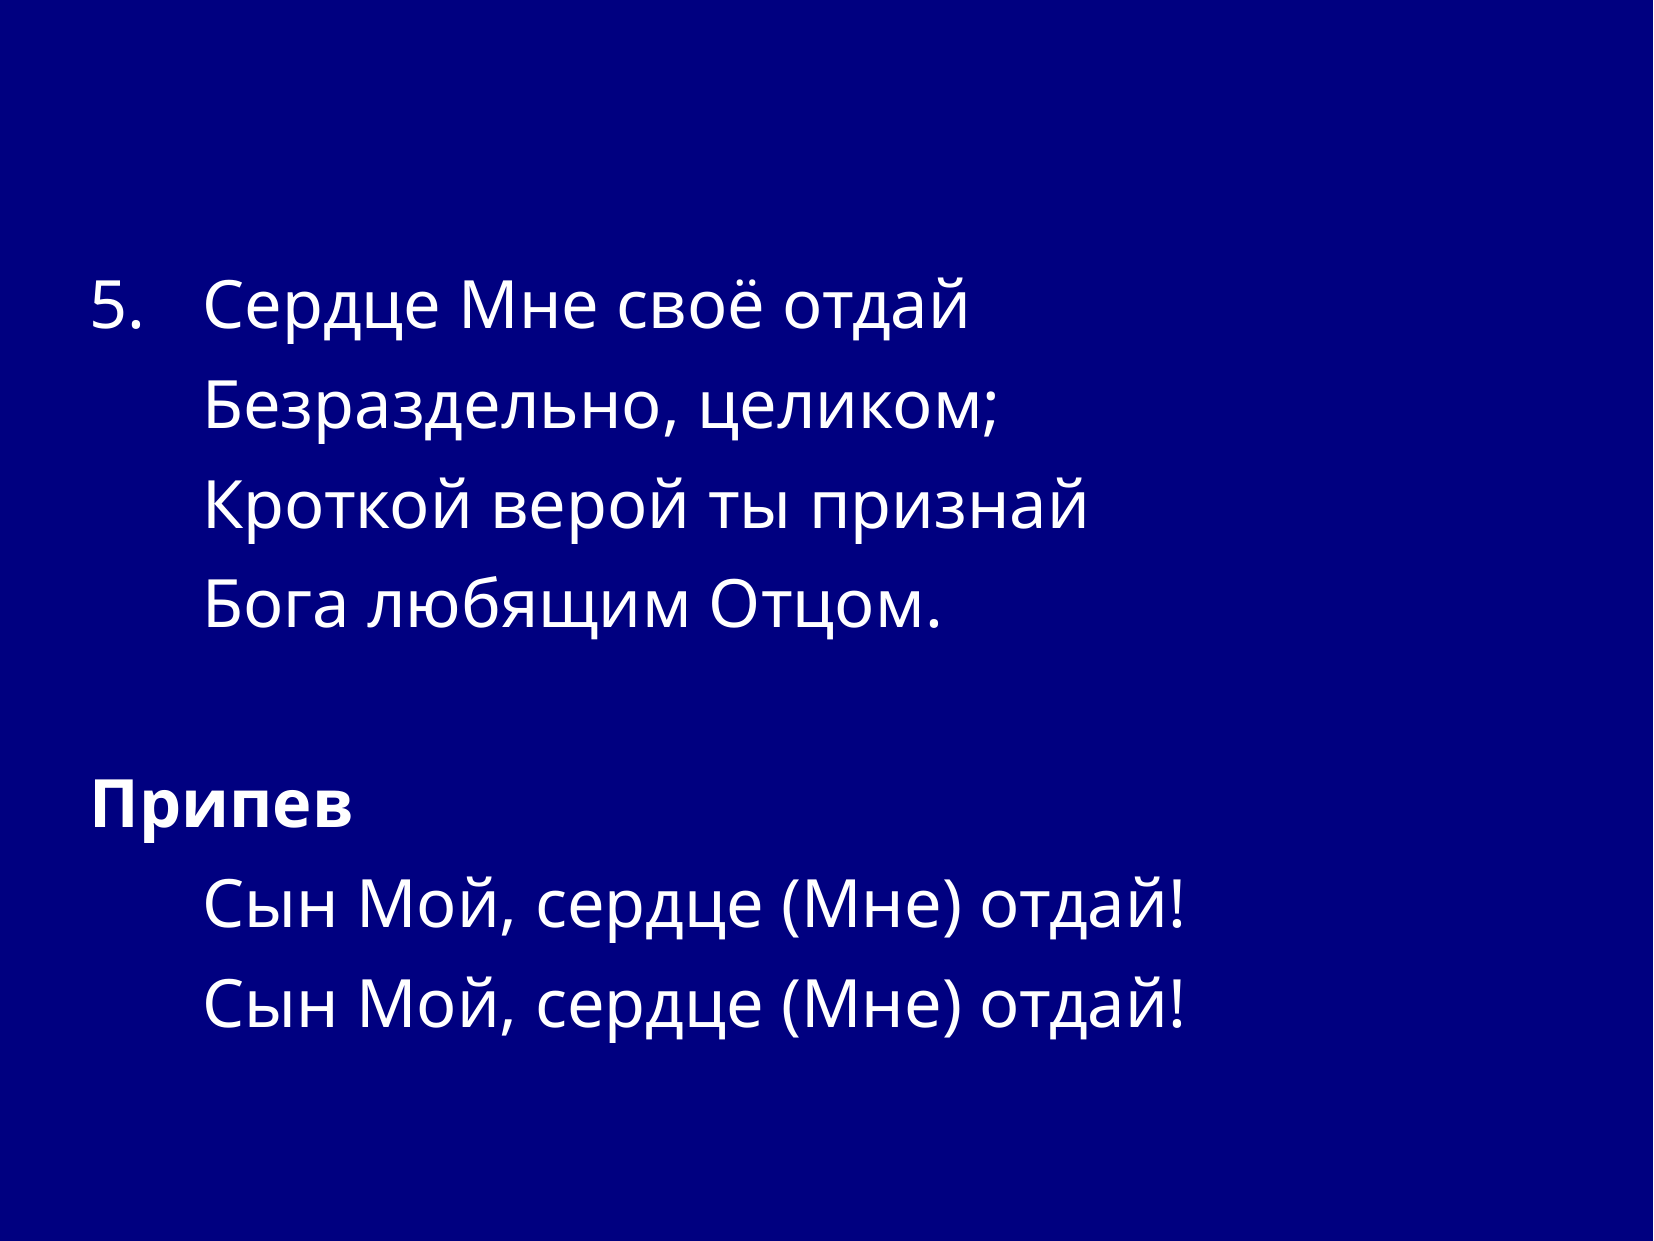

5.	Сердце Мне своё отдай
	Безраздельно, целиком;
	Кроткой верой ты признай
	Бога любящим Отцом.
Припев
	Сын Мой, сердце (Мне) отдай!
	Сын Мой, сердце (Мне) отдай!